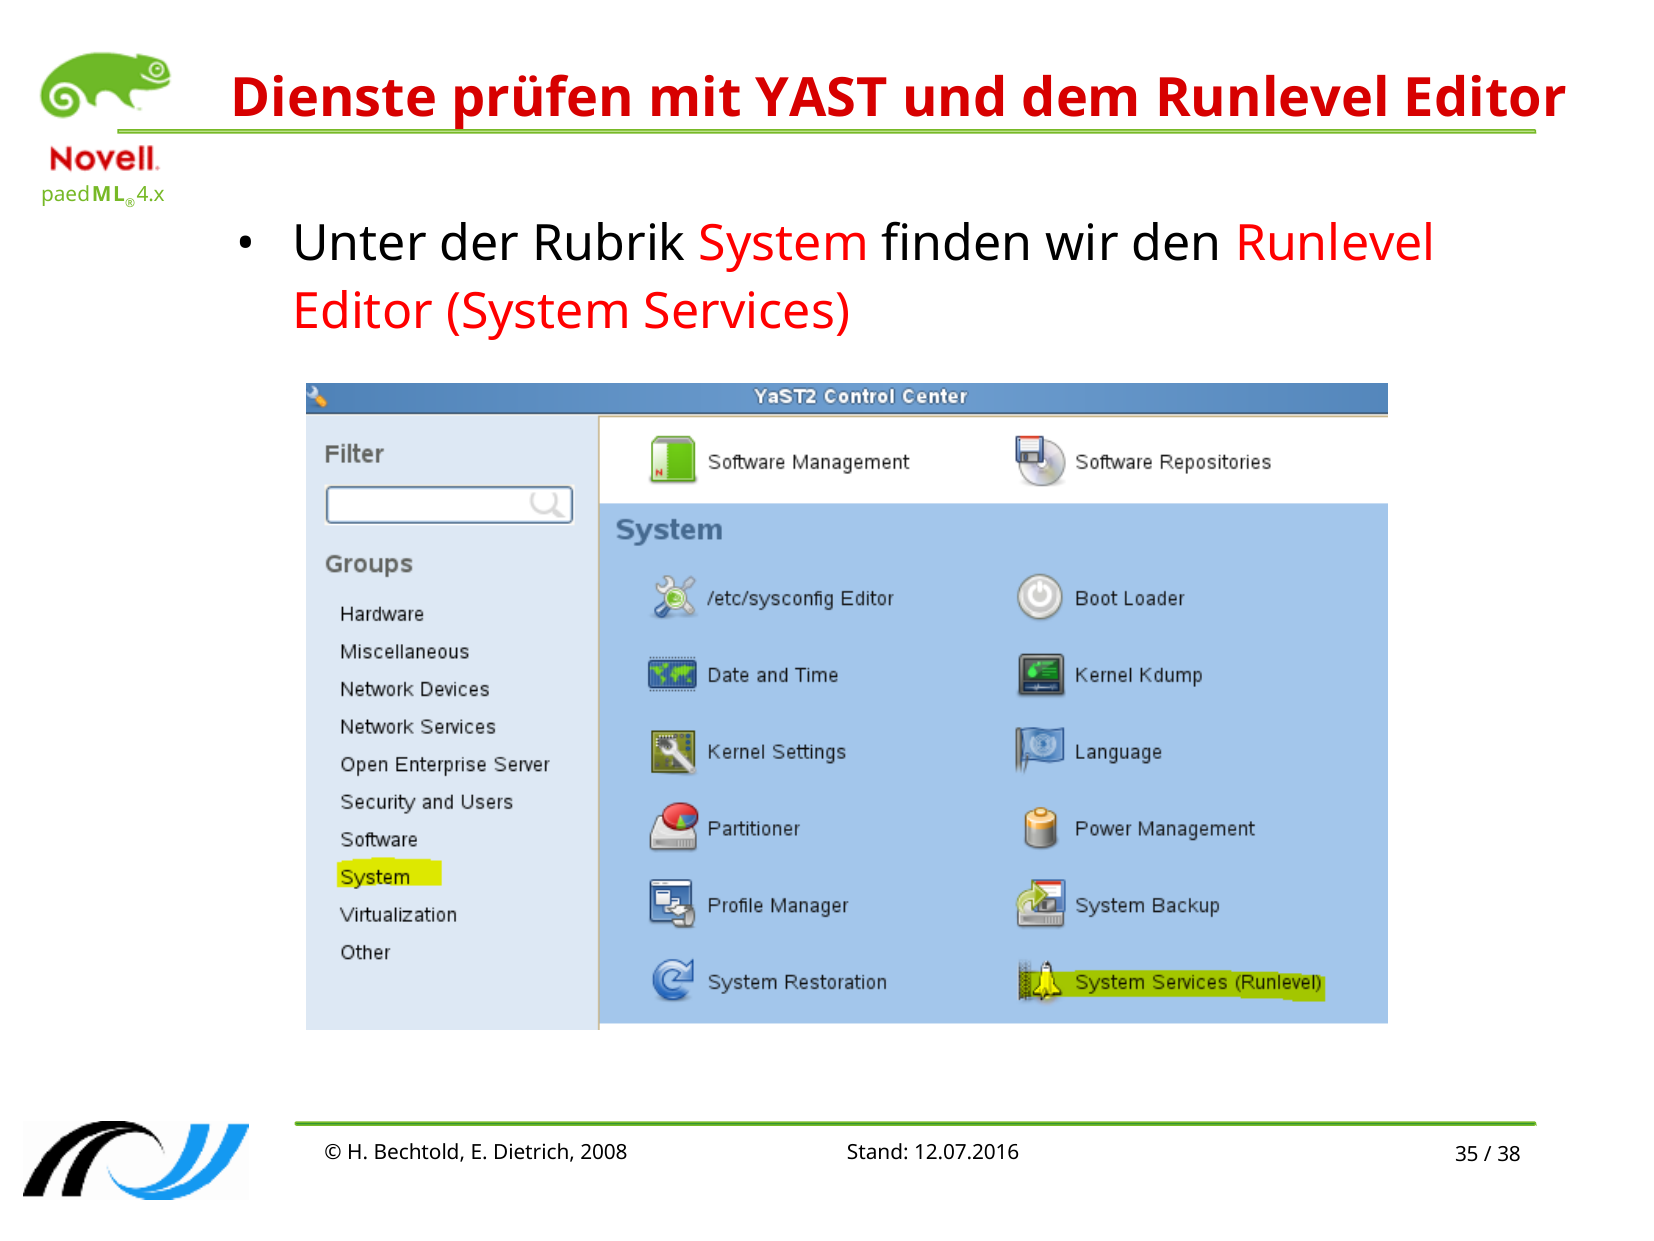

# Dienste prüfen mit YAST und dem Runlevel Editor
Unter der Rubrik System finden wir den Runlevel Editor (System Services)
© H. Bechtold, E. Dietrich, 2008
12.07.2016
35